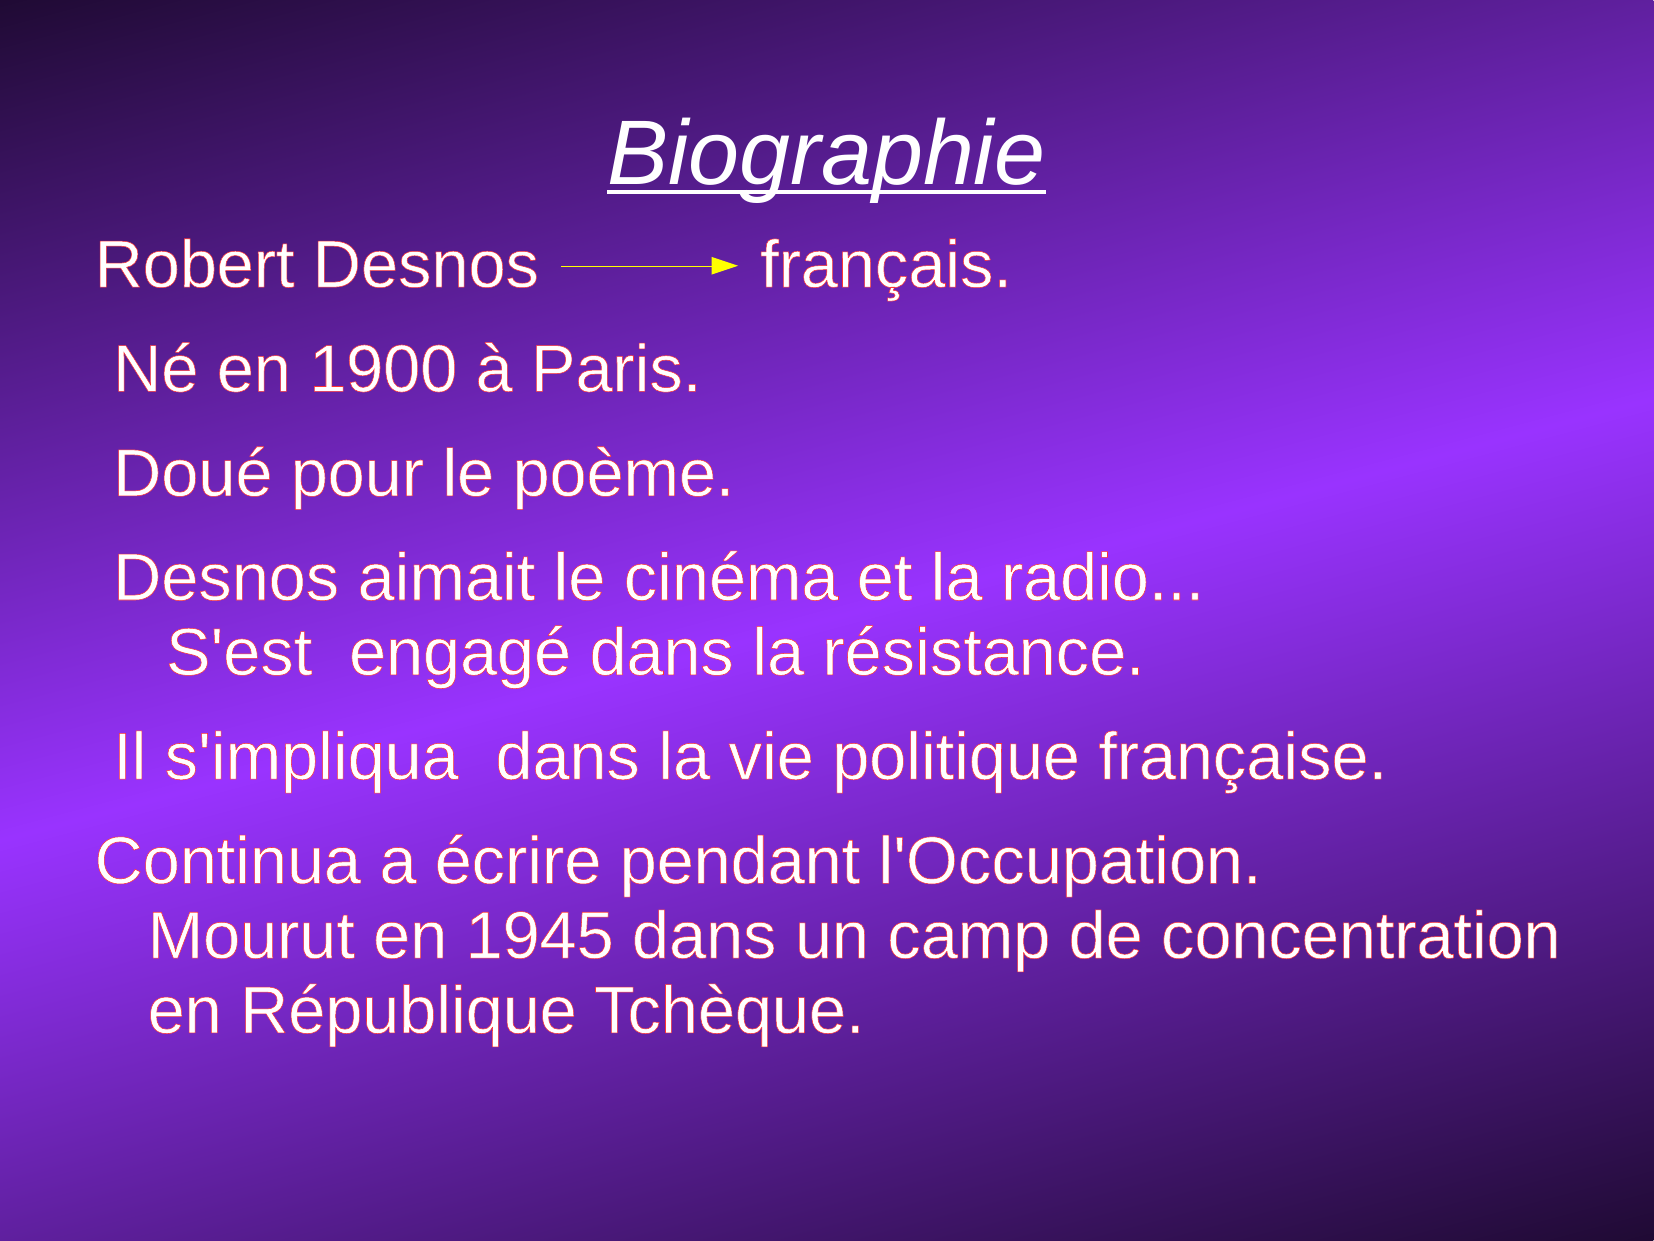

# Biographie
Robert Desnos français.
 Né en 1900 à Paris.
 Doué pour le poème.
 Desnos aimait le cinéma et la radio...
 S'est engagé dans la résistance.
 Il s'impliqua dans la vie politique française.
Continua a écrire pendant l'Occupation.
Mourut en 1945 dans un camp de concentration en République Tchèque.